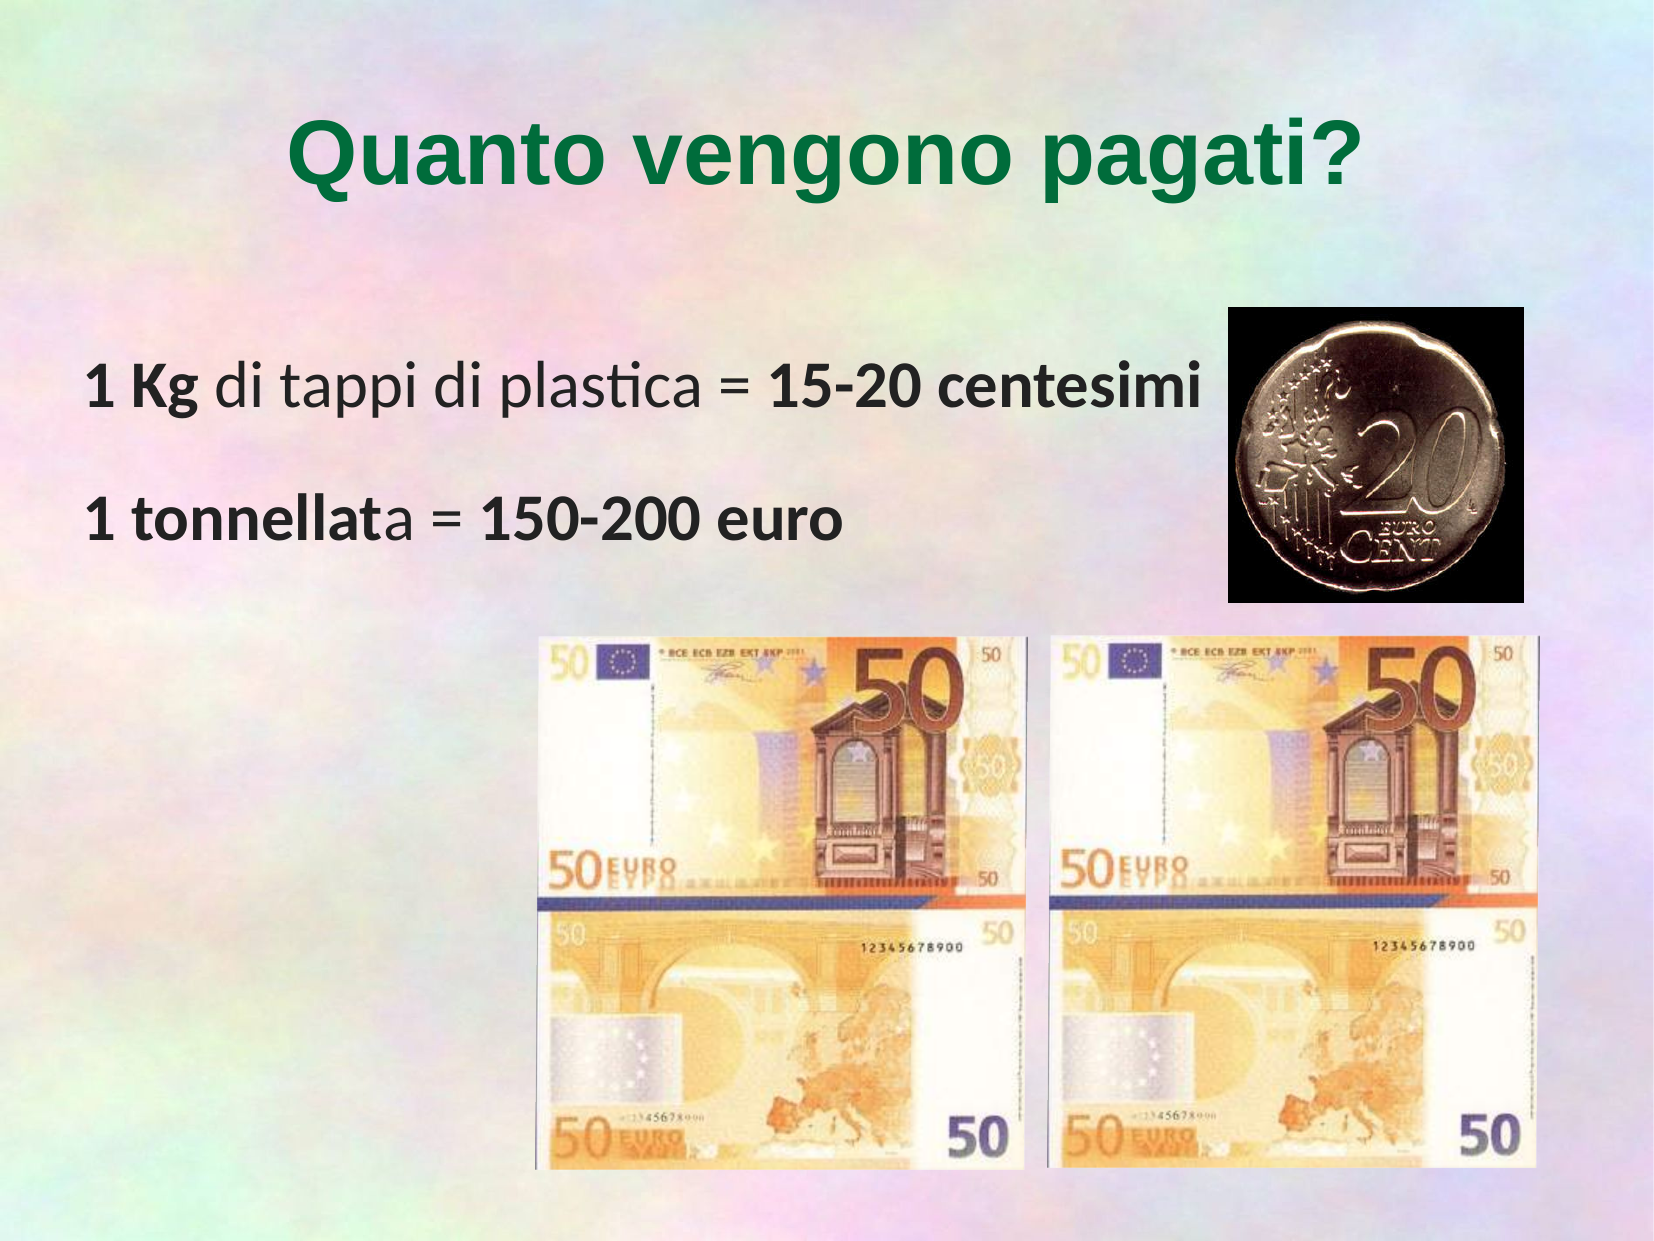

# Quanto vengono pagati?
1 Kg di tappi di plastica = 15-20 centesimi
1 tonnellata = 150-200 euro